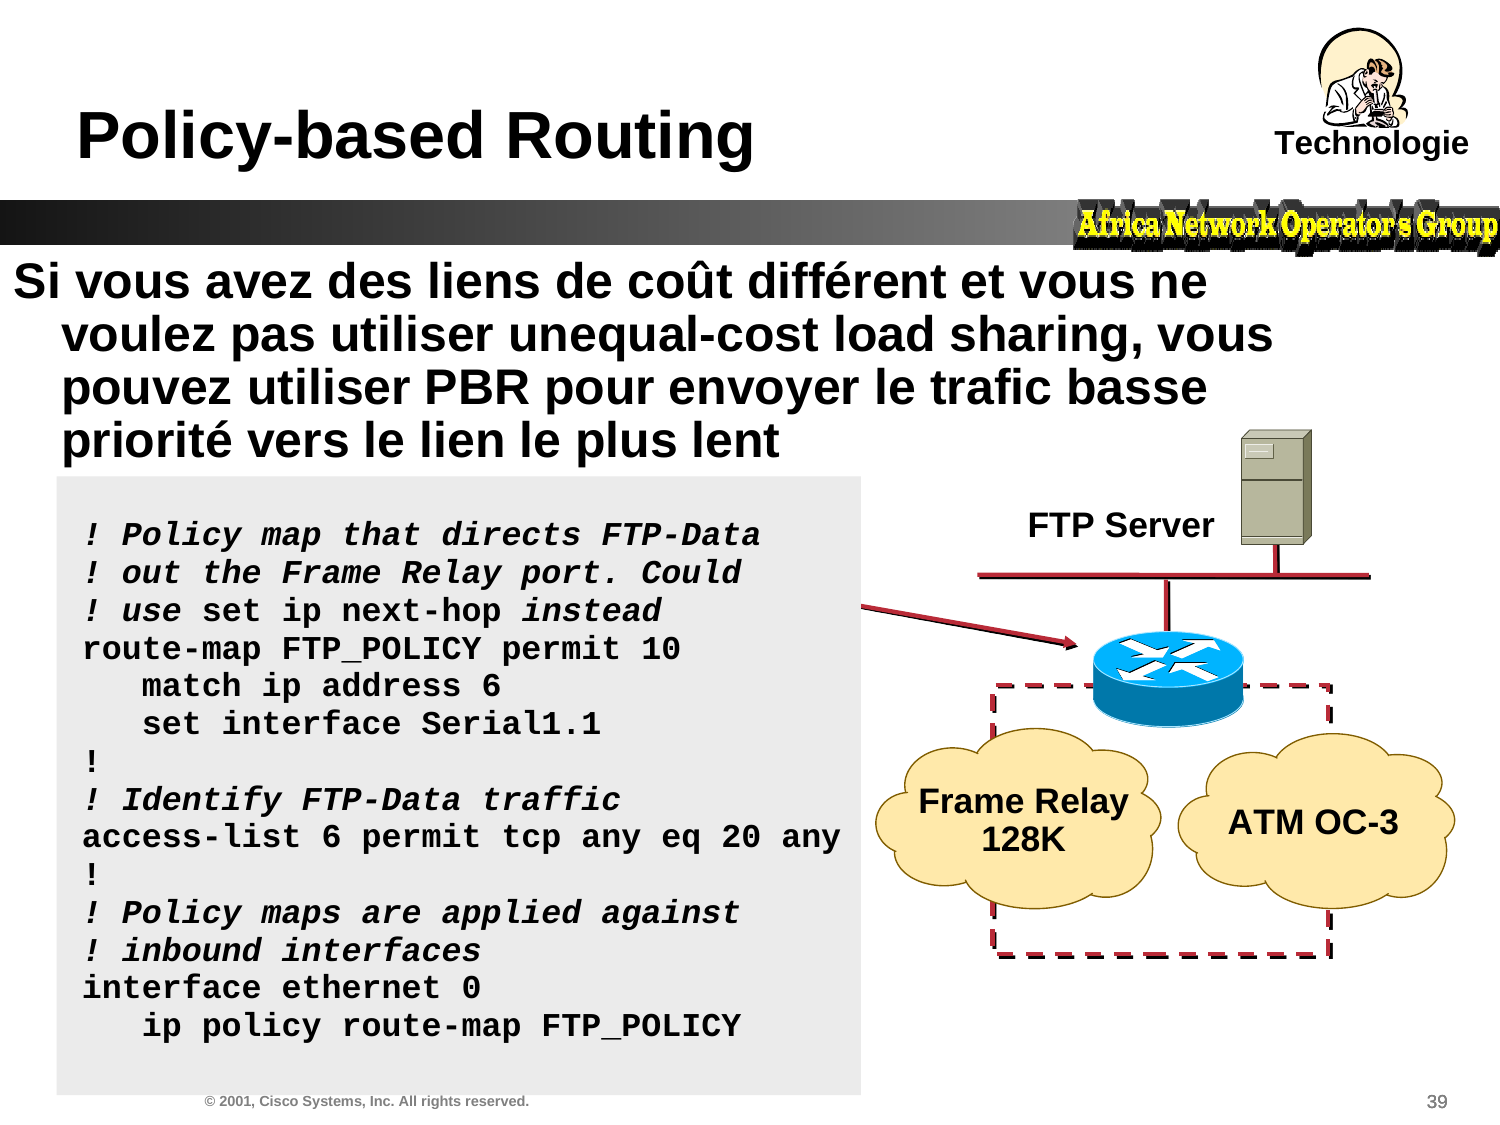

Technologie
# Policy-based Routing
Si vous avez des liens de coût différent et vous ne voulez pas utiliser unequal-cost load sharing, vous pouvez utiliser PBR pour envoyer le trafic basse priorité vers le lien le plus lent
! Policy map that directs FTP-Data
! out the Frame Relay port. Could
! use set ip next-hop instead
route-map FTP_POLICY permit 10
   match ip address 6
   set interface Serial1.1
!
! Identify FTP-Data traffic
access-list 6 permit tcp any eq 20 any
!
! Policy maps are applied against
! inbound interfaces
interface ethernet 0
   ip policy route-map FTP_POLICY
FTP Server
Frame Relay
128K
ATM OC-3